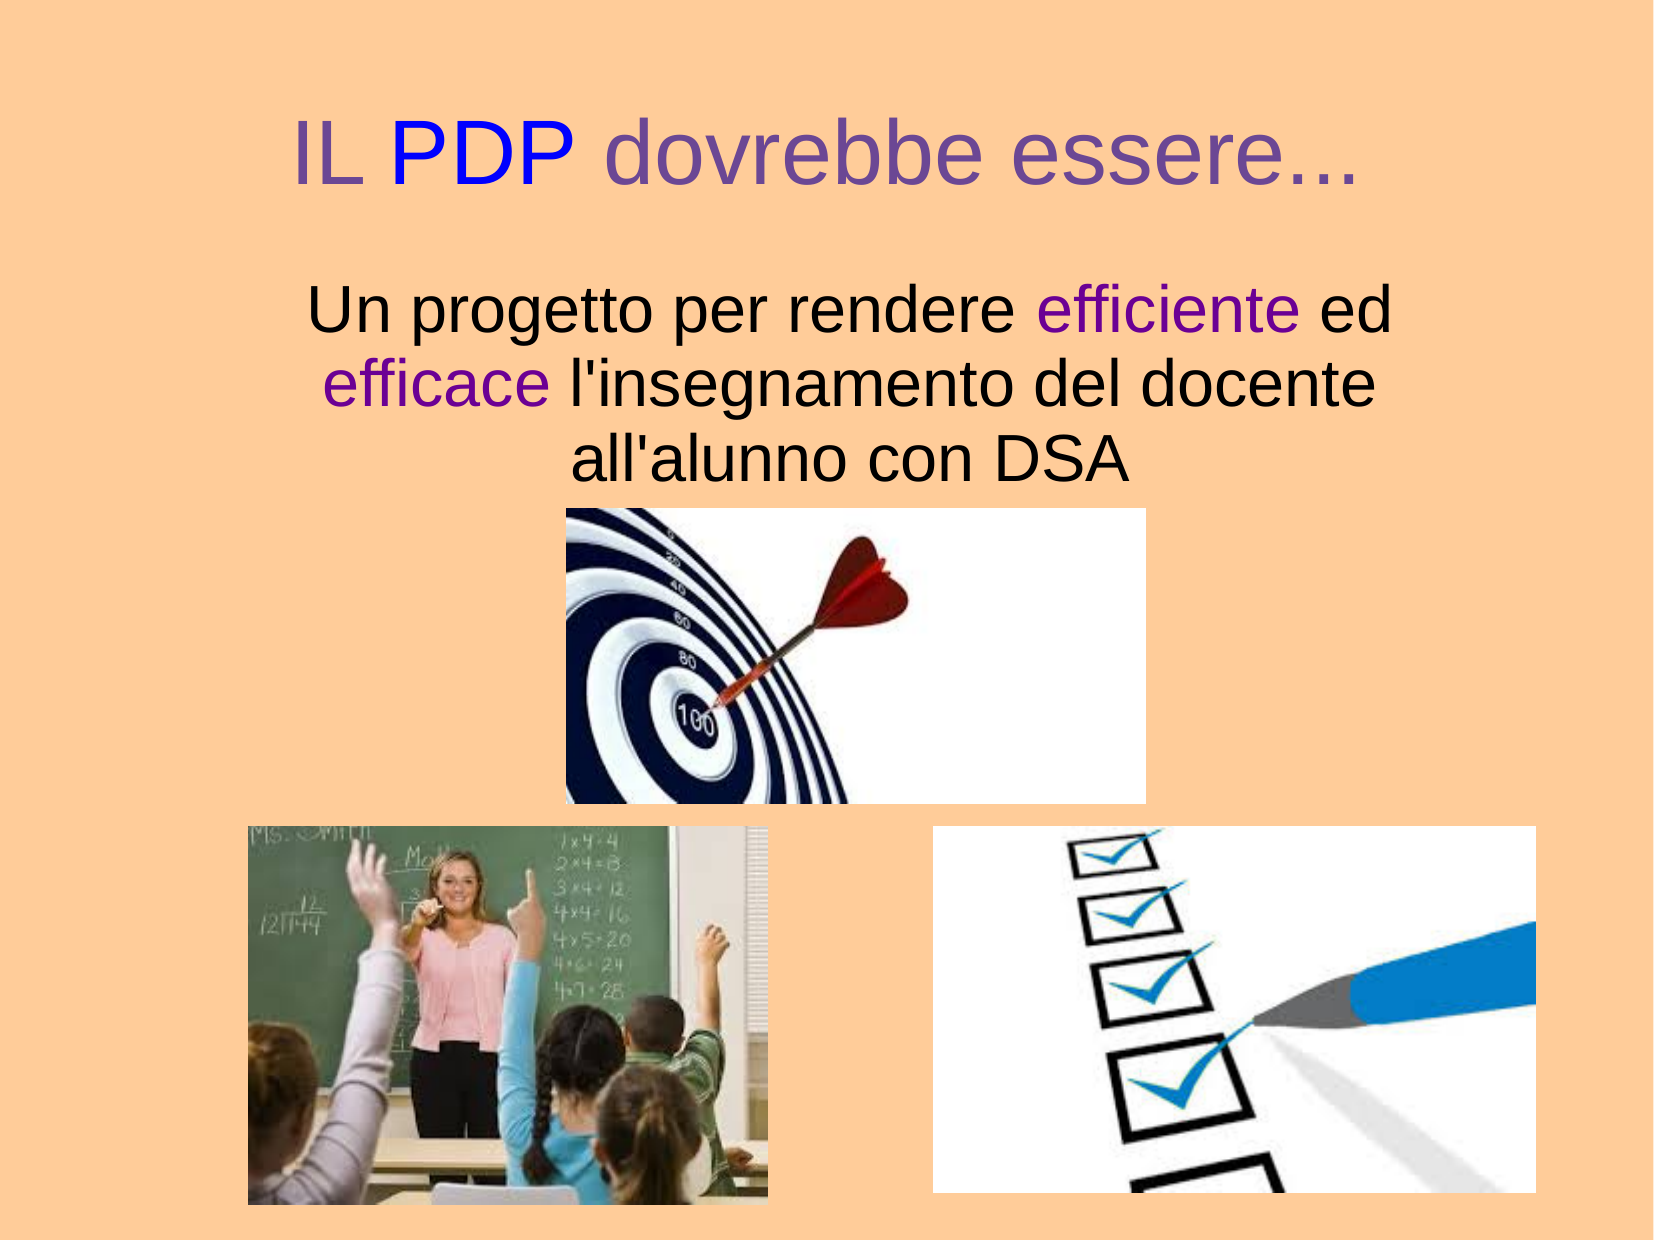

# IL PDP dovrebbe essere...
Un progetto per rendere efficiente ed efficace l'insegnamento del docente all'alunno con DSA